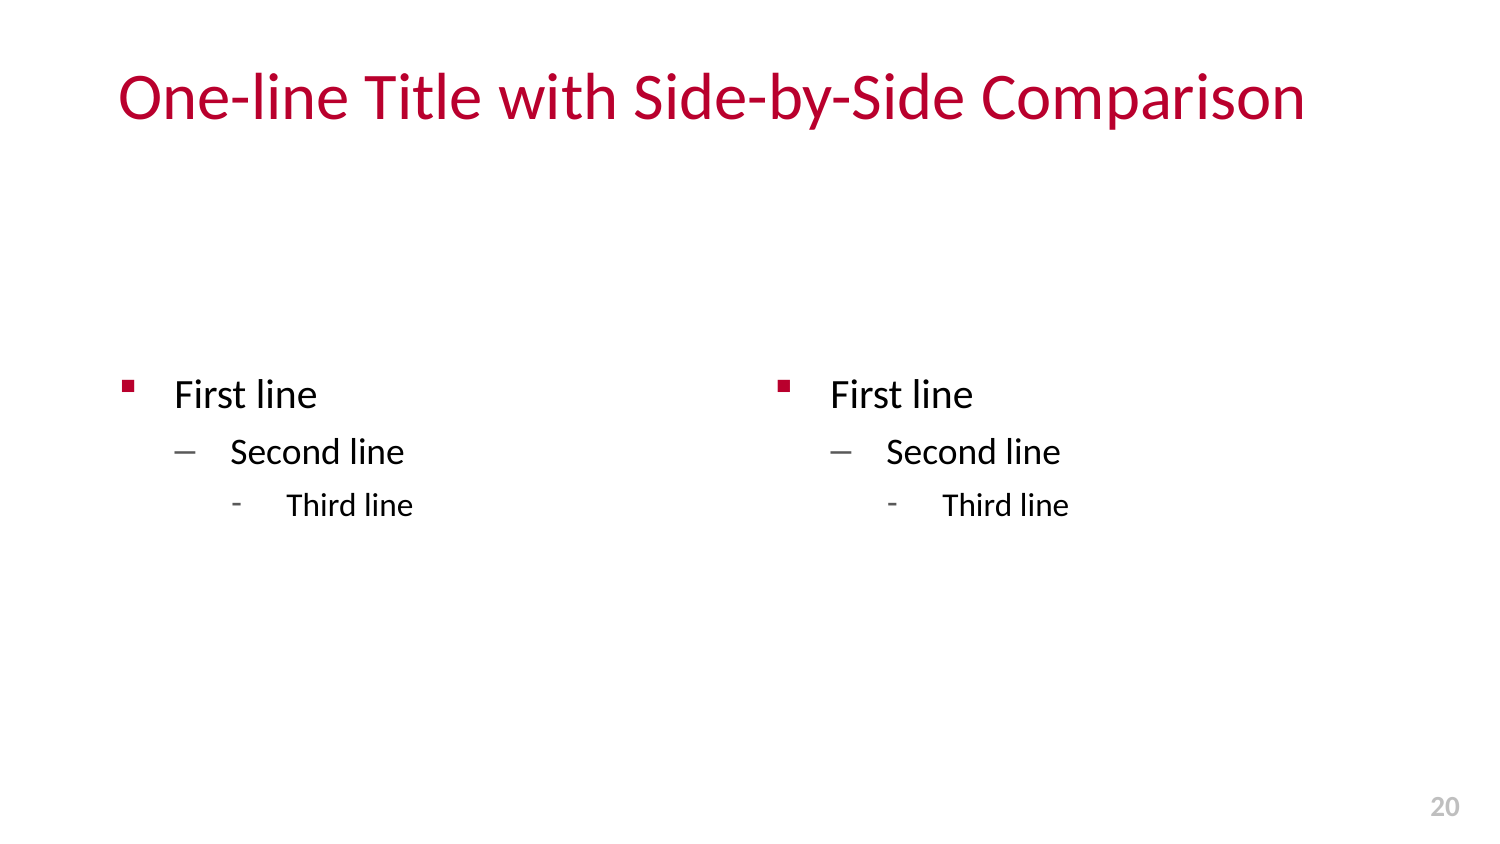

# One-line Title with Side-by-Side Comparison
First line
Second line
Third line
First line
Second line
Third line